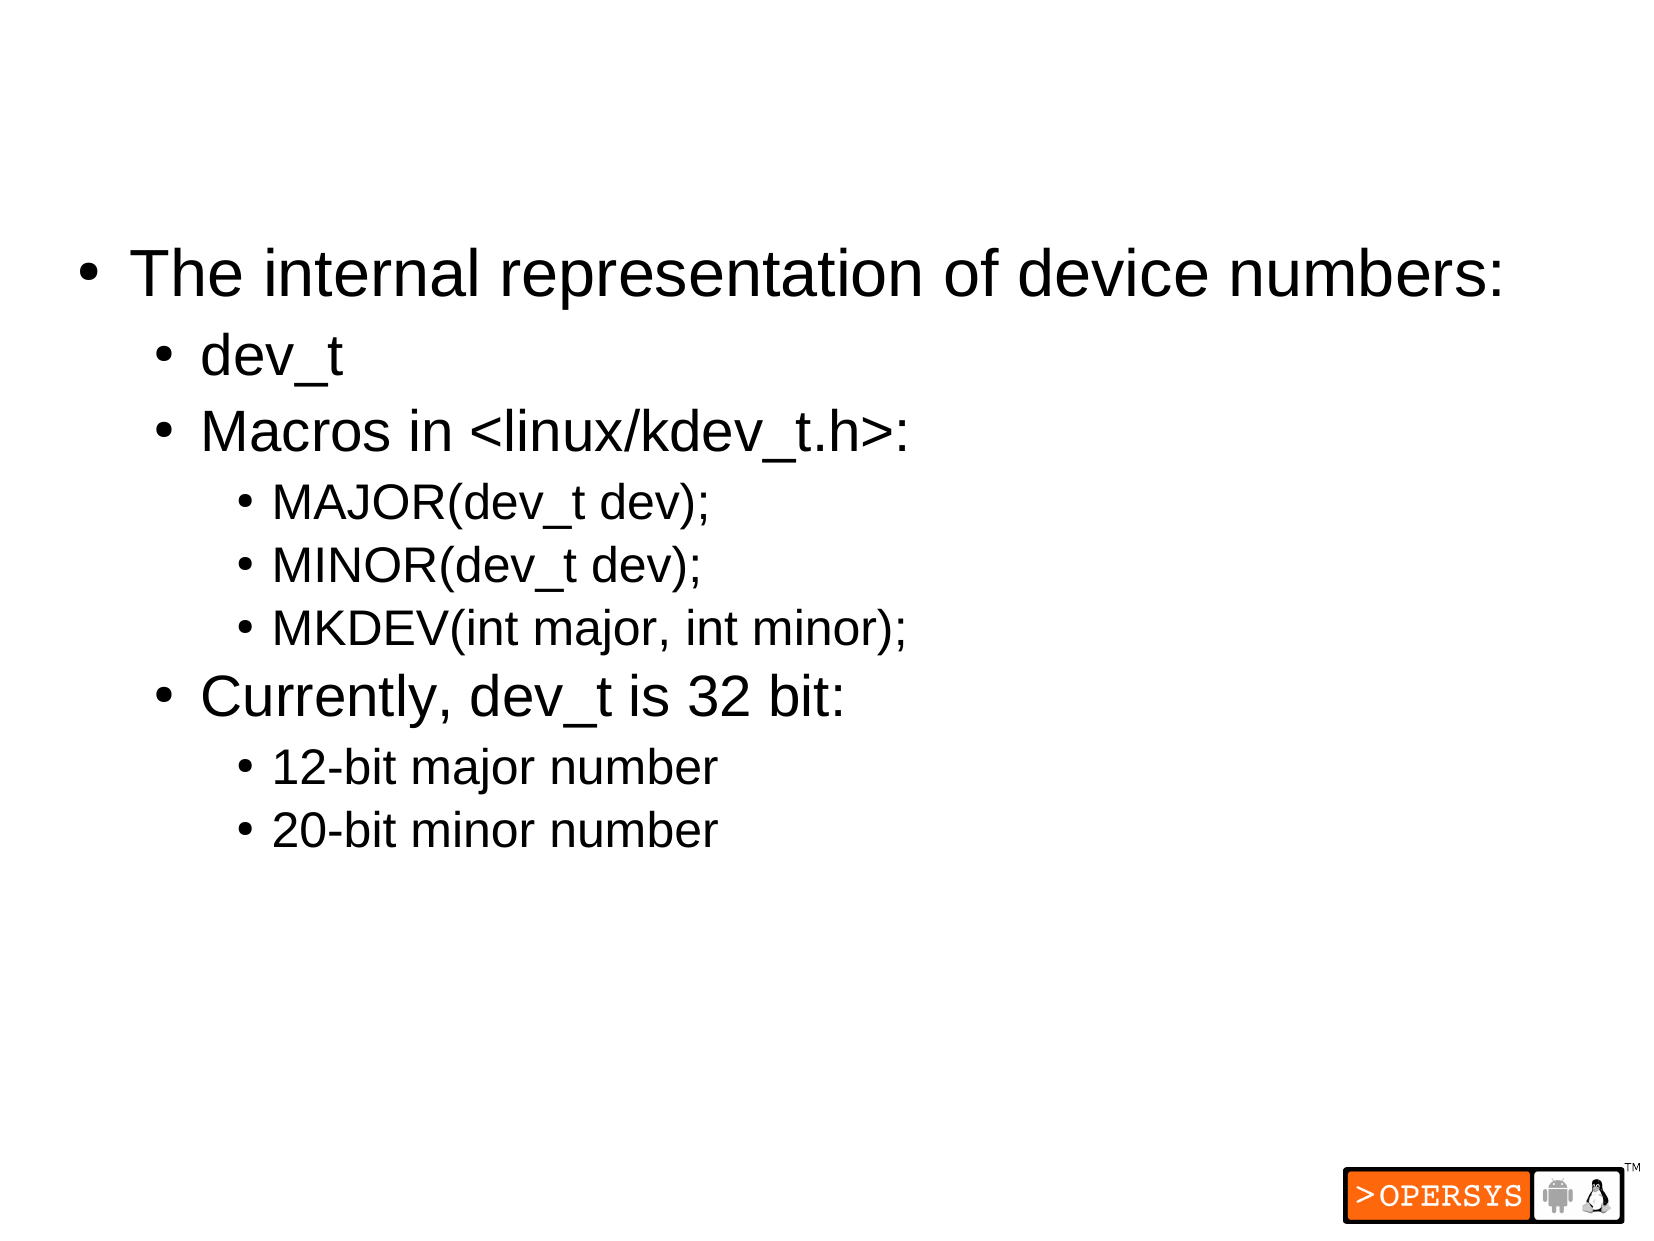

# The internal representation of device numbers:
dev_t
Macros in <linux/kdev_t.h>:
MAJOR(dev_t dev);
MINOR(dev_t dev);
MKDEV(int major, int minor);
Currently, dev_t is 32 bit:
12-bit major number
20-bit minor number